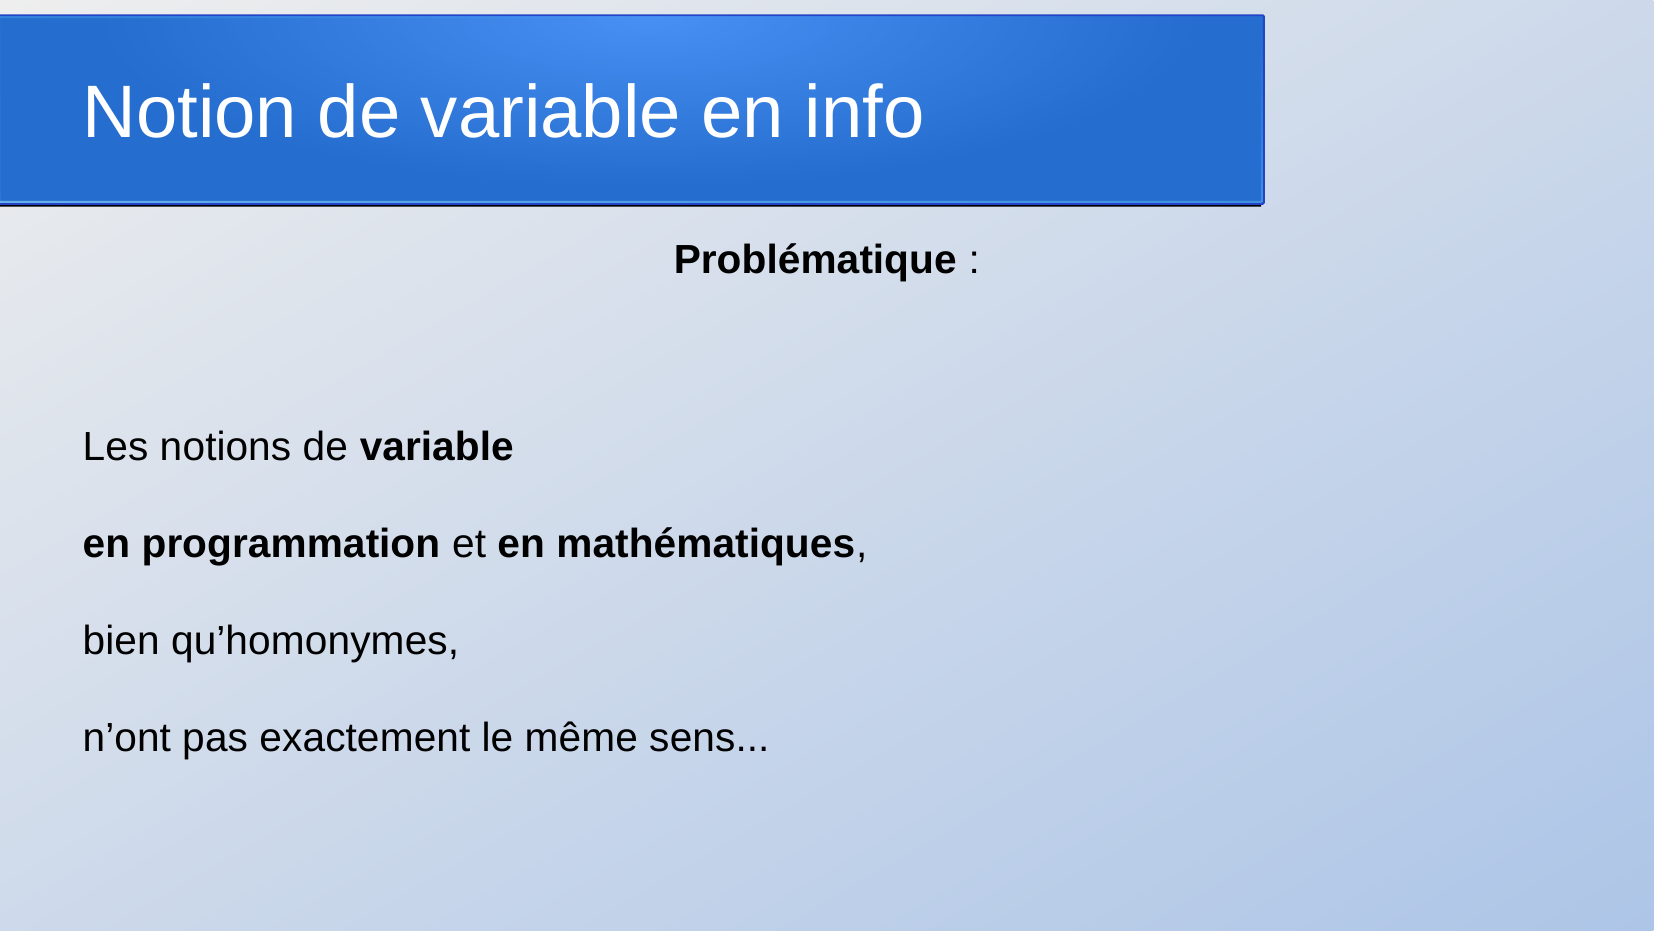

# Notion de variable en info
Problématique :
Les notions de variable
en programmation et en mathématiques,
bien qu’homonymes,
n’ont pas exactement le même sens...